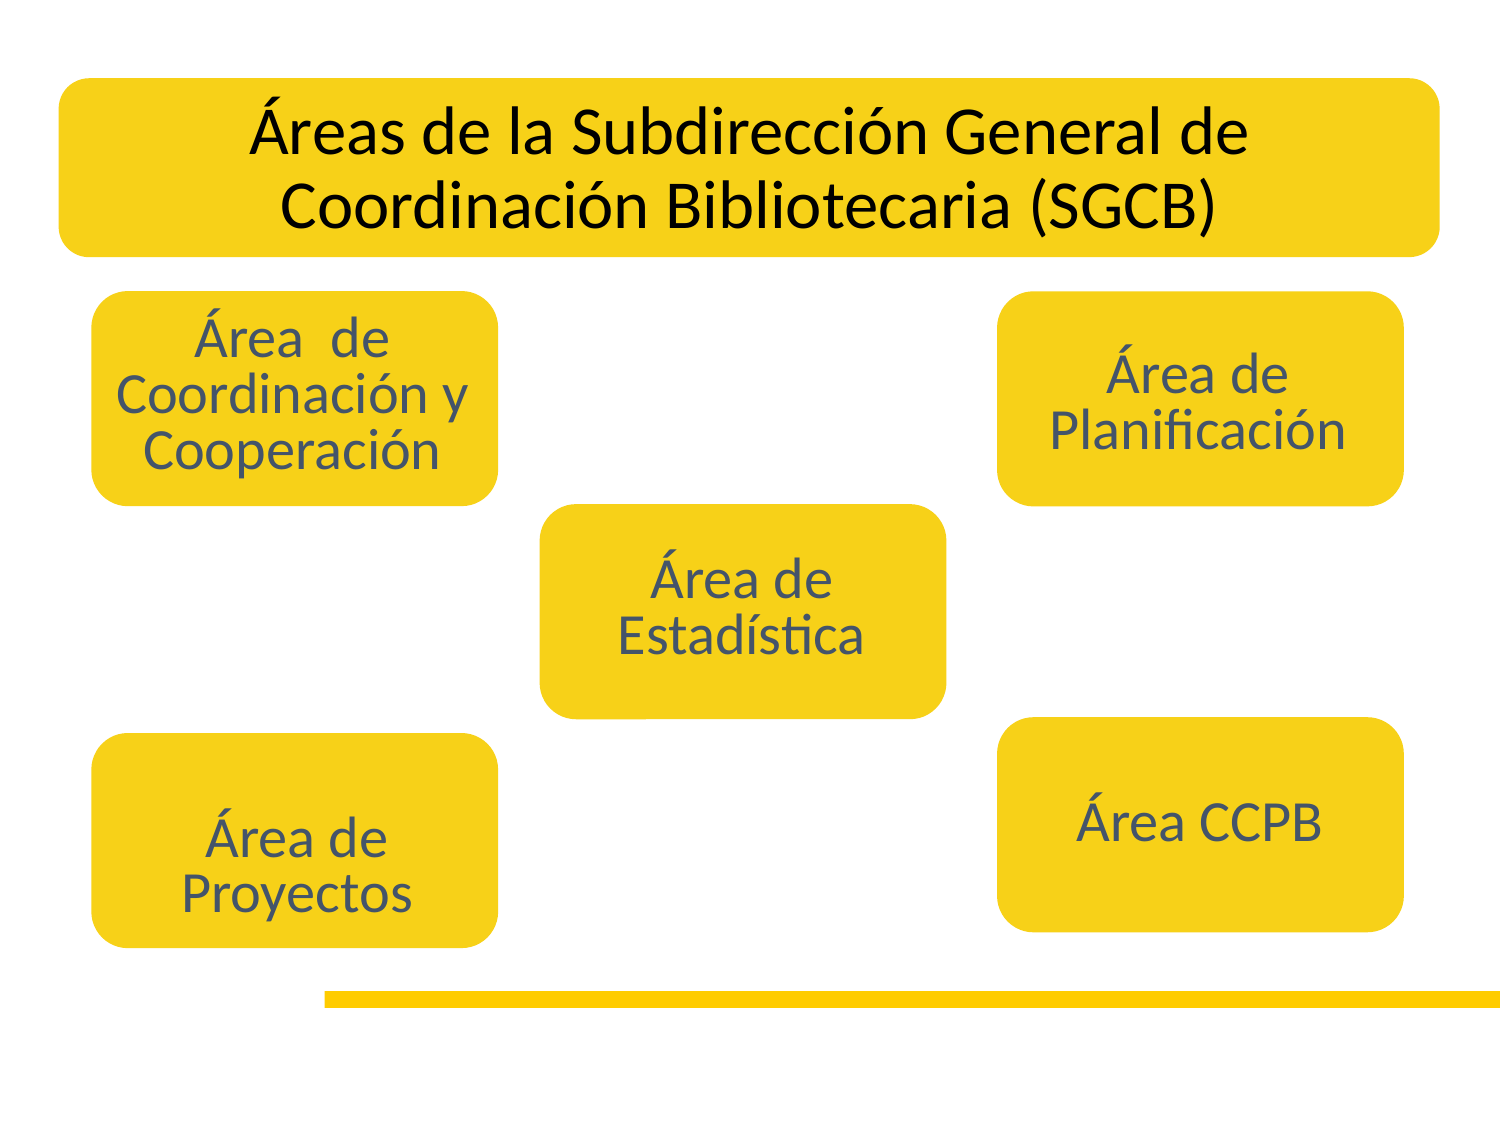

# Áreas de la Subdirección General de Coordinación Bibliotecaria (SGCB)
Área de Coordinación y Cooperación
Área de Planificación
Área de Estadística
Área CCPB
Área de Proyectos